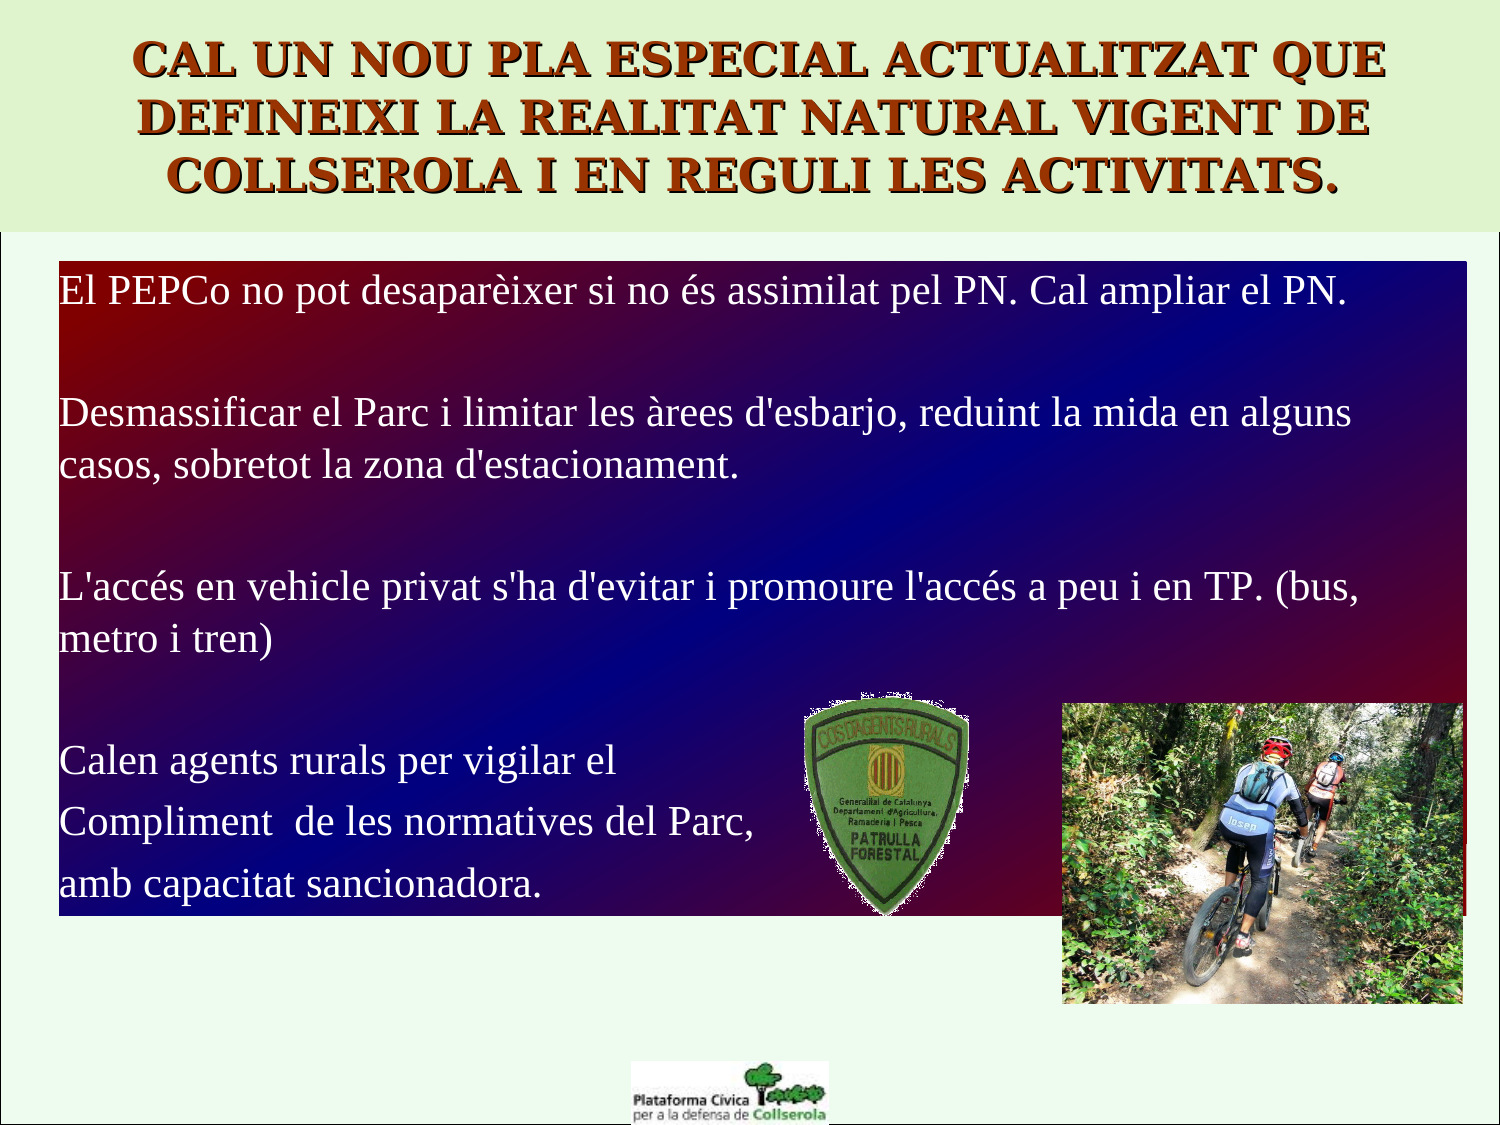

# CAL UN NOU PLA ESPECIAL ACTUALITZAT QUE DEFINEIXI LA REALITAT NATURAL VIGENT DE COLLSEROLA I EN REGULI LES ACTIVITATS.
El PEPCo no pot desaparèixer si no és assimilat pel PN. Cal ampliar el PN.
Desmassificar el Parc i limitar les àrees d'esbarjo, reduint la mida en alguns casos, sobretot la zona d'estacionament.
L'accés en vehicle privat s'ha d'evitar i promoure l'accés a peu i en TP. (bus, metro i tren)
Calen agents rurals per vigilar el
Compliment de les normatives del Parc,
amb capacitat sancionadora.